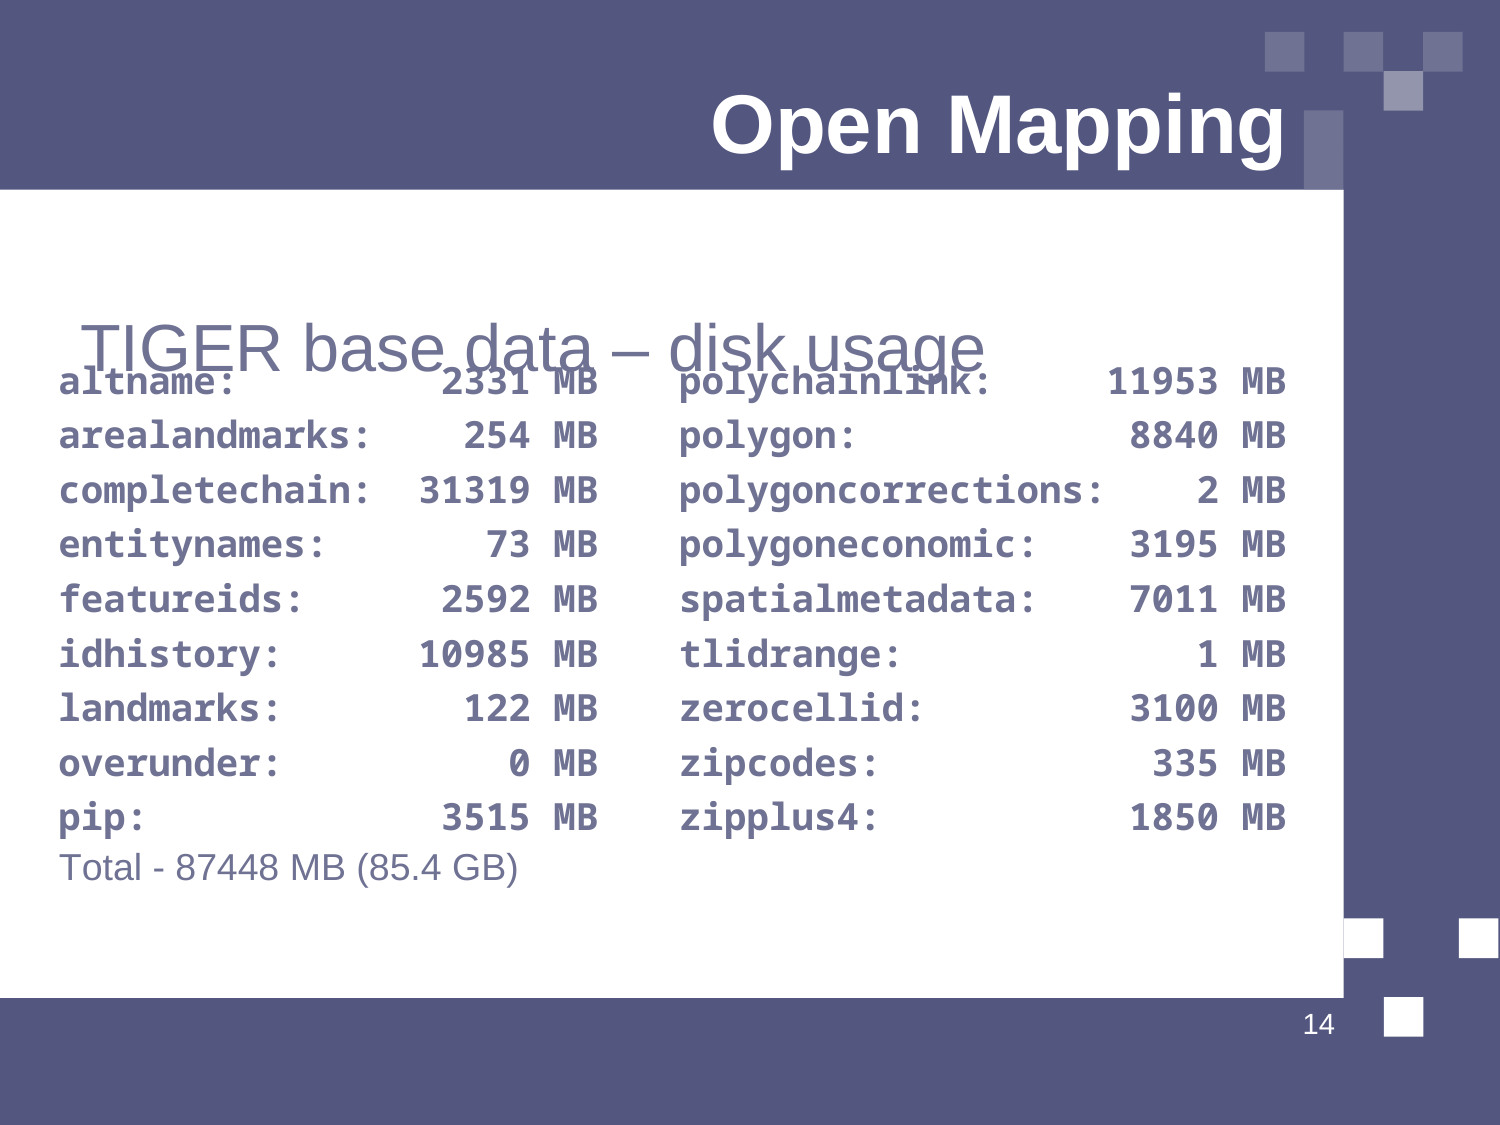

# Open Mapping
 TIGER base data – disk usage
altname: 2331 MB
arealandmarks: 254 MB
completechain: 31319 MB
entitynames: 73 MB
featureids: 2592 MB
idhistory: 10985 MB
landmarks: 122 MB
overunder: 0 MB
pip: 3515 MB
polychainlink: 11953 MB
polygon: 8840 MB
polygoncorrections: 2 MB
polygoneconomic: 3195 MB
spatialmetadata: 7011 MB
tlidrange: 1 MB
zerocellid: 3100 MB
zipcodes: 335 MB
zipplus4: 1850 MB
Total - 87448 MB (85.4 GB)
14